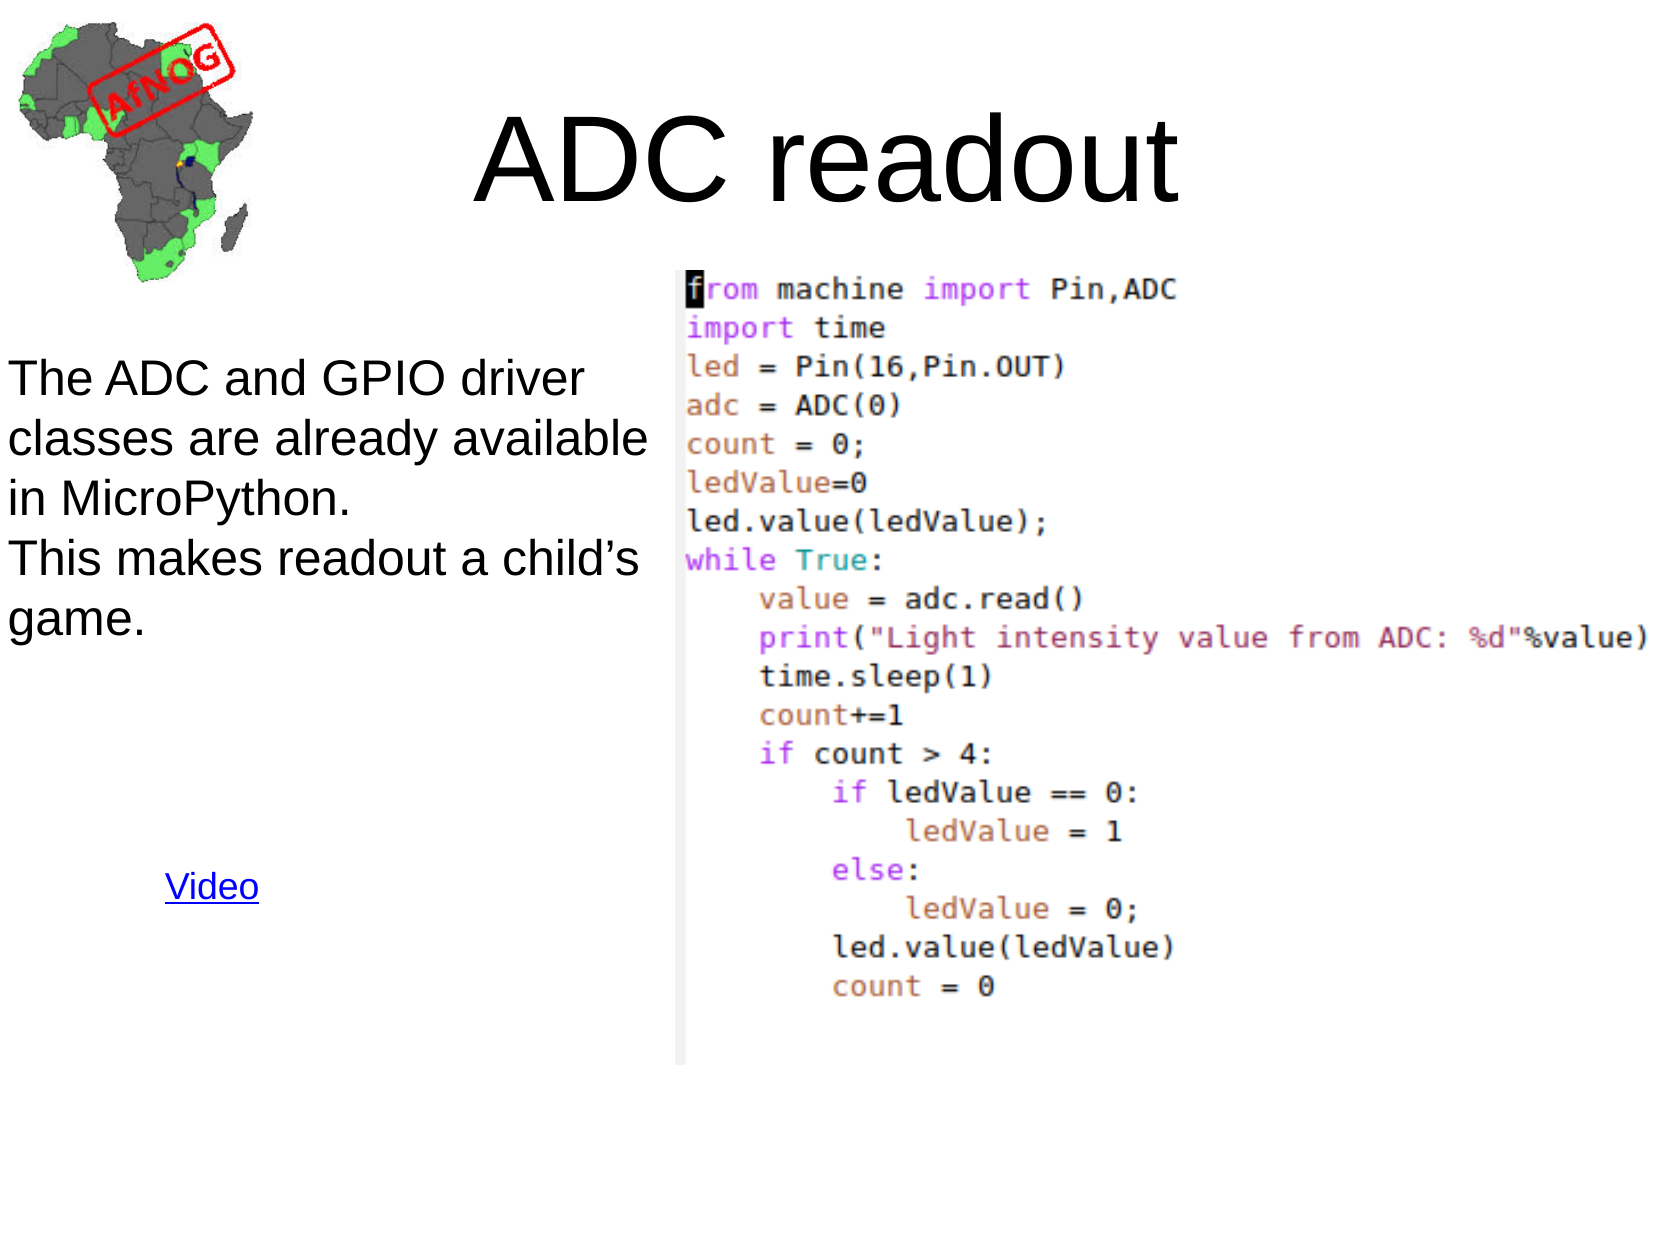

ADC readout
The ADC and GPIO driver classes are already available in MicroPython.
This makes readout a child’s game.
Video